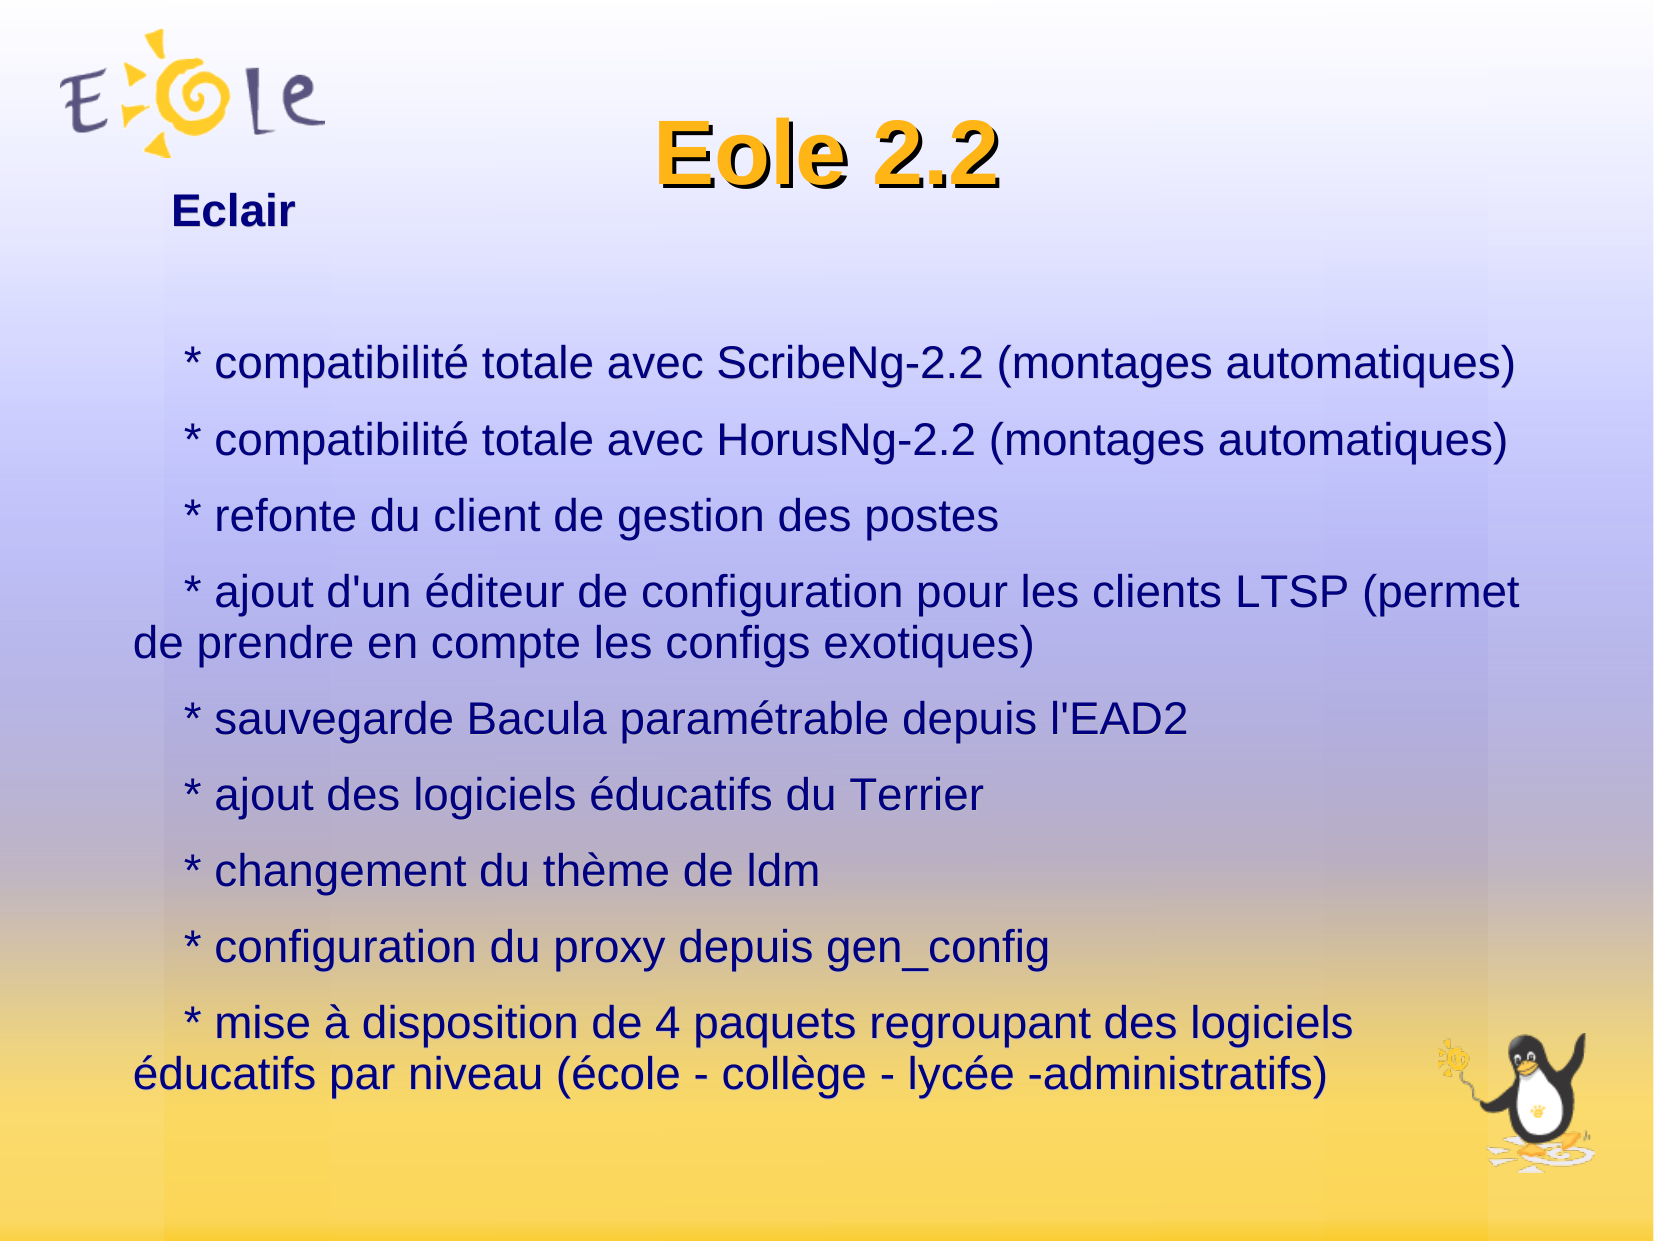

# Eole 2.2
 Eclair
 * compatibilité totale avec ScribeNg-2.2 (montages automatiques)
 * compatibilité totale avec HorusNg-2.2 (montages automatiques)
 * refonte du client de gestion des postes
 * ajout d'un éditeur de configuration pour les clients LTSP (permet de prendre en compte les configs exotiques)
 * sauvegarde Bacula paramétrable depuis l'EAD2
 * ajout des logiciels éducatifs du Terrier
 * changement du thème de ldm
 * configuration du proxy depuis gen_config
 * mise à disposition de 4 paquets regroupant des logiciels éducatifs par niveau (école - collège - lycée -administratifs)